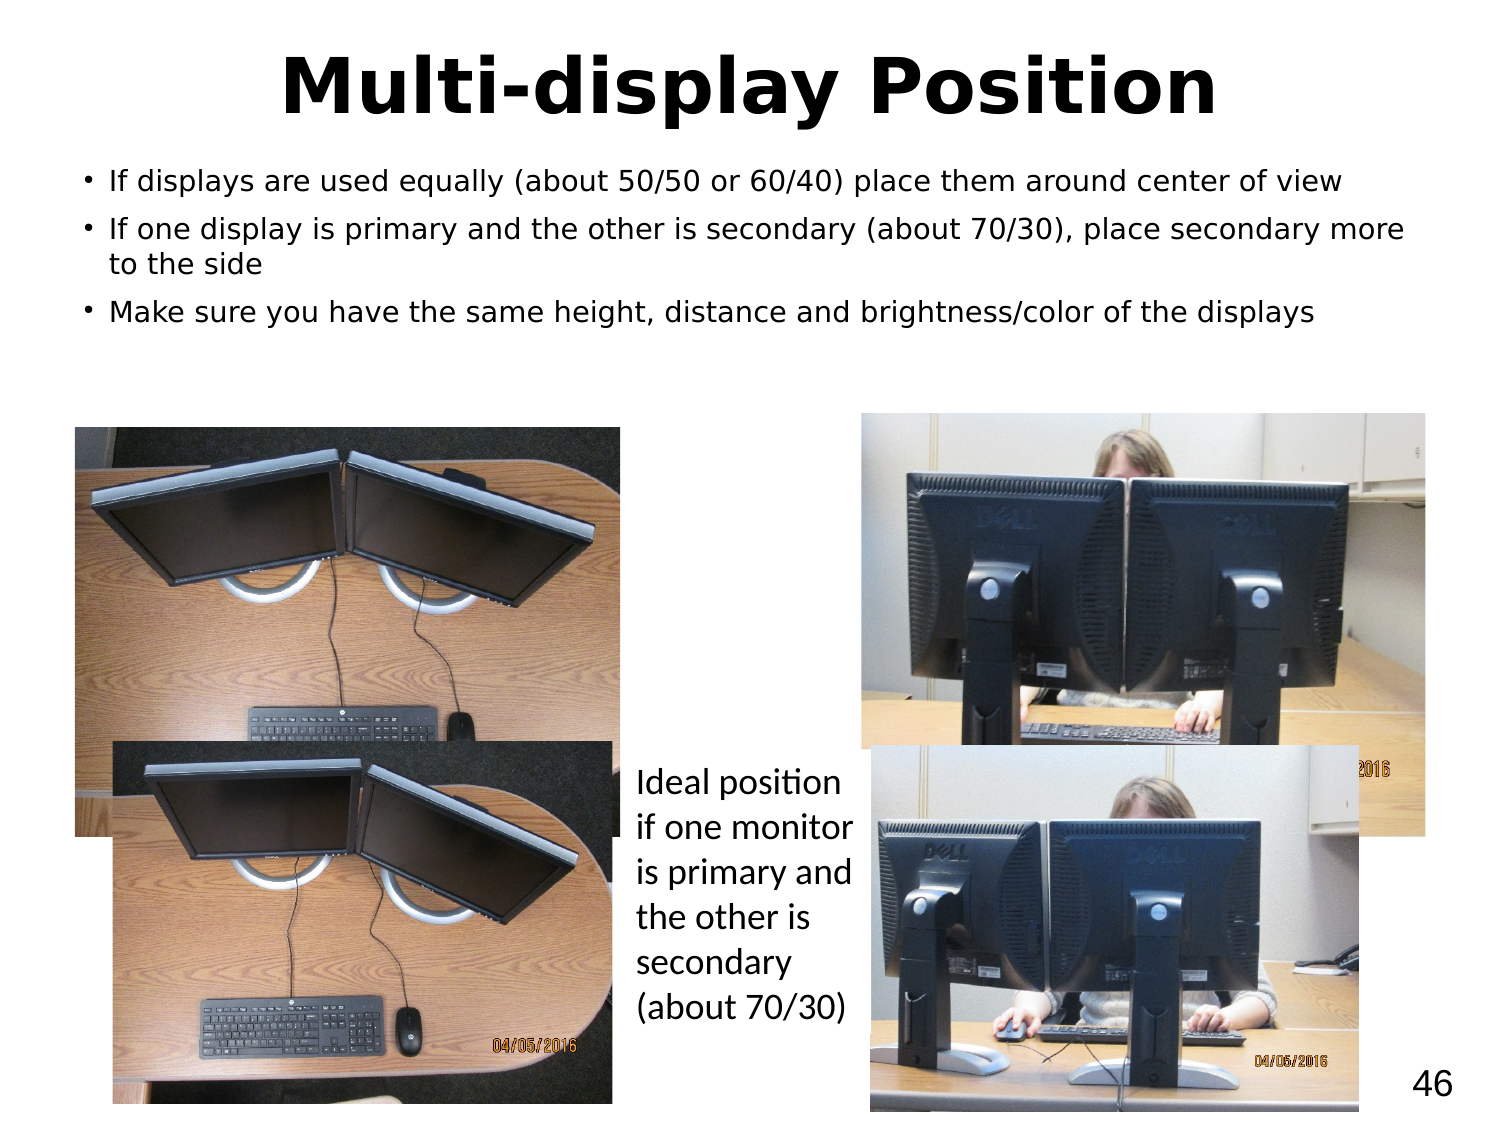

# Multi-display Position
If displays are used equally (about 50/50 or 60/40) place them around center of view
If one display is primary and the other is secondary (about 70/30), place secondary more to the side
Make sure you have the same height, distance and brightness/color of the displays
Ideal position if one monitor is primary and the other is secondary (about 70/30)